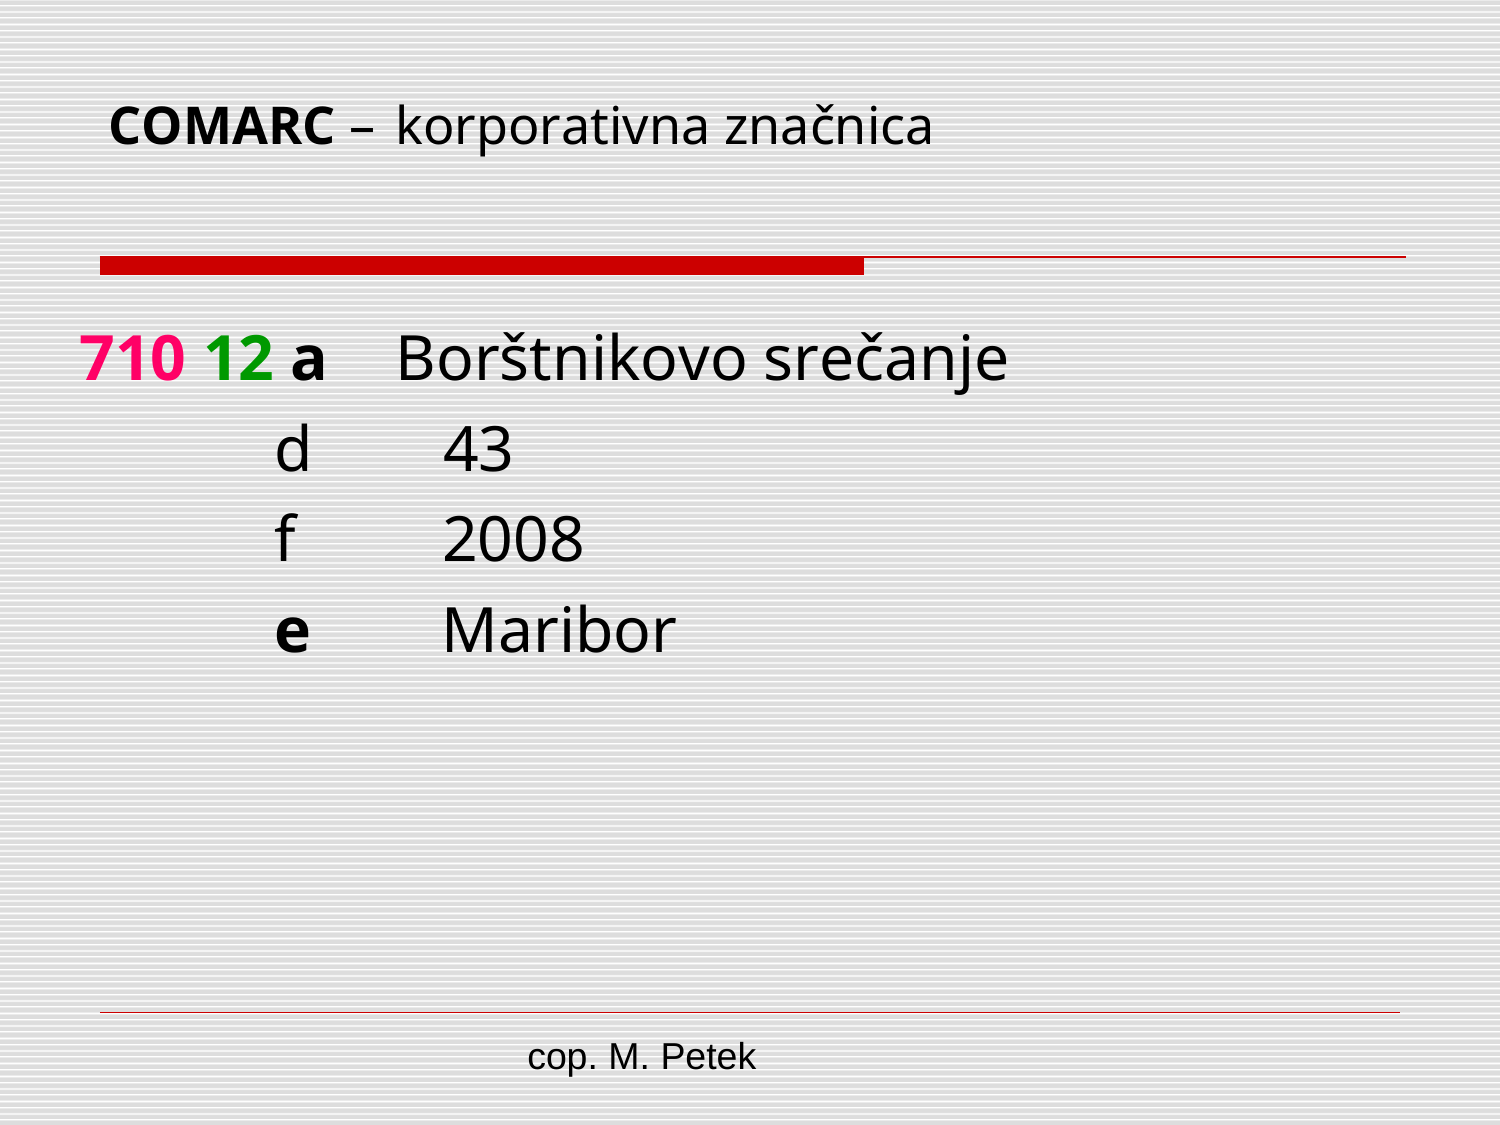

# COMARC – korporativna značnica
710 12 a	 Borštnikovo srečanje
 d 43
 f 2008
 e Maribor
cop. M. Petek